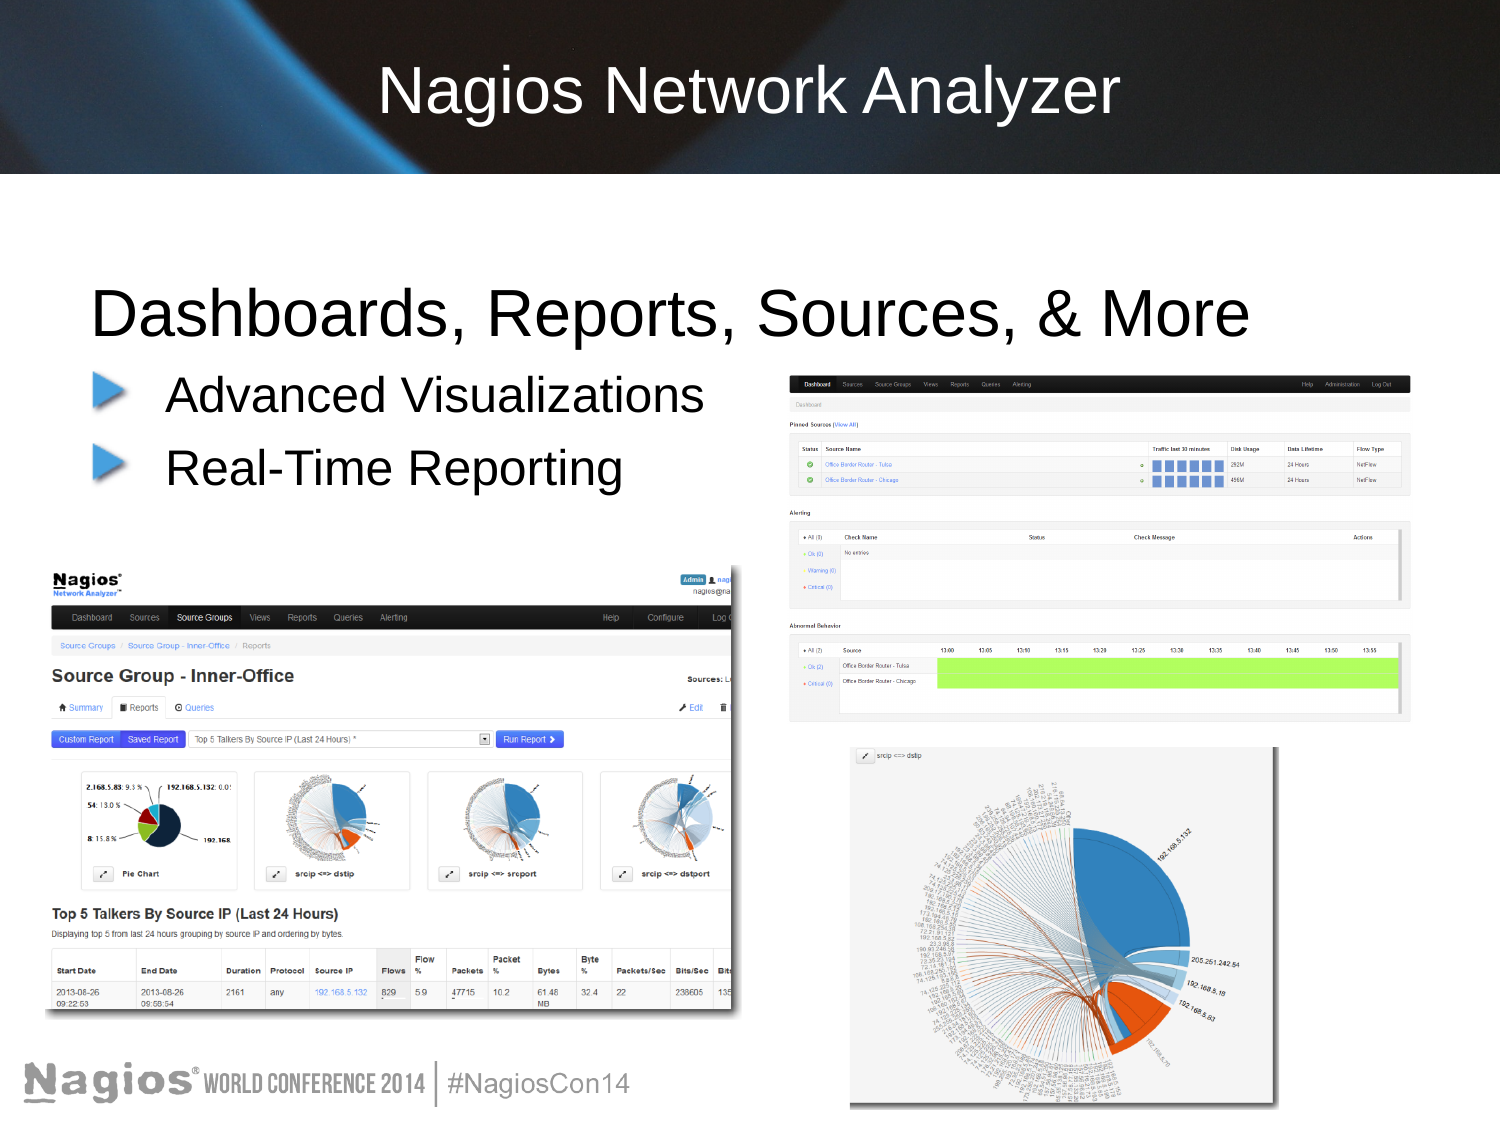

# Nagios Network Analyzer
Dashboards, Reports, Sources, & More
	Advanced Visualizations
	Real-Time Reporting